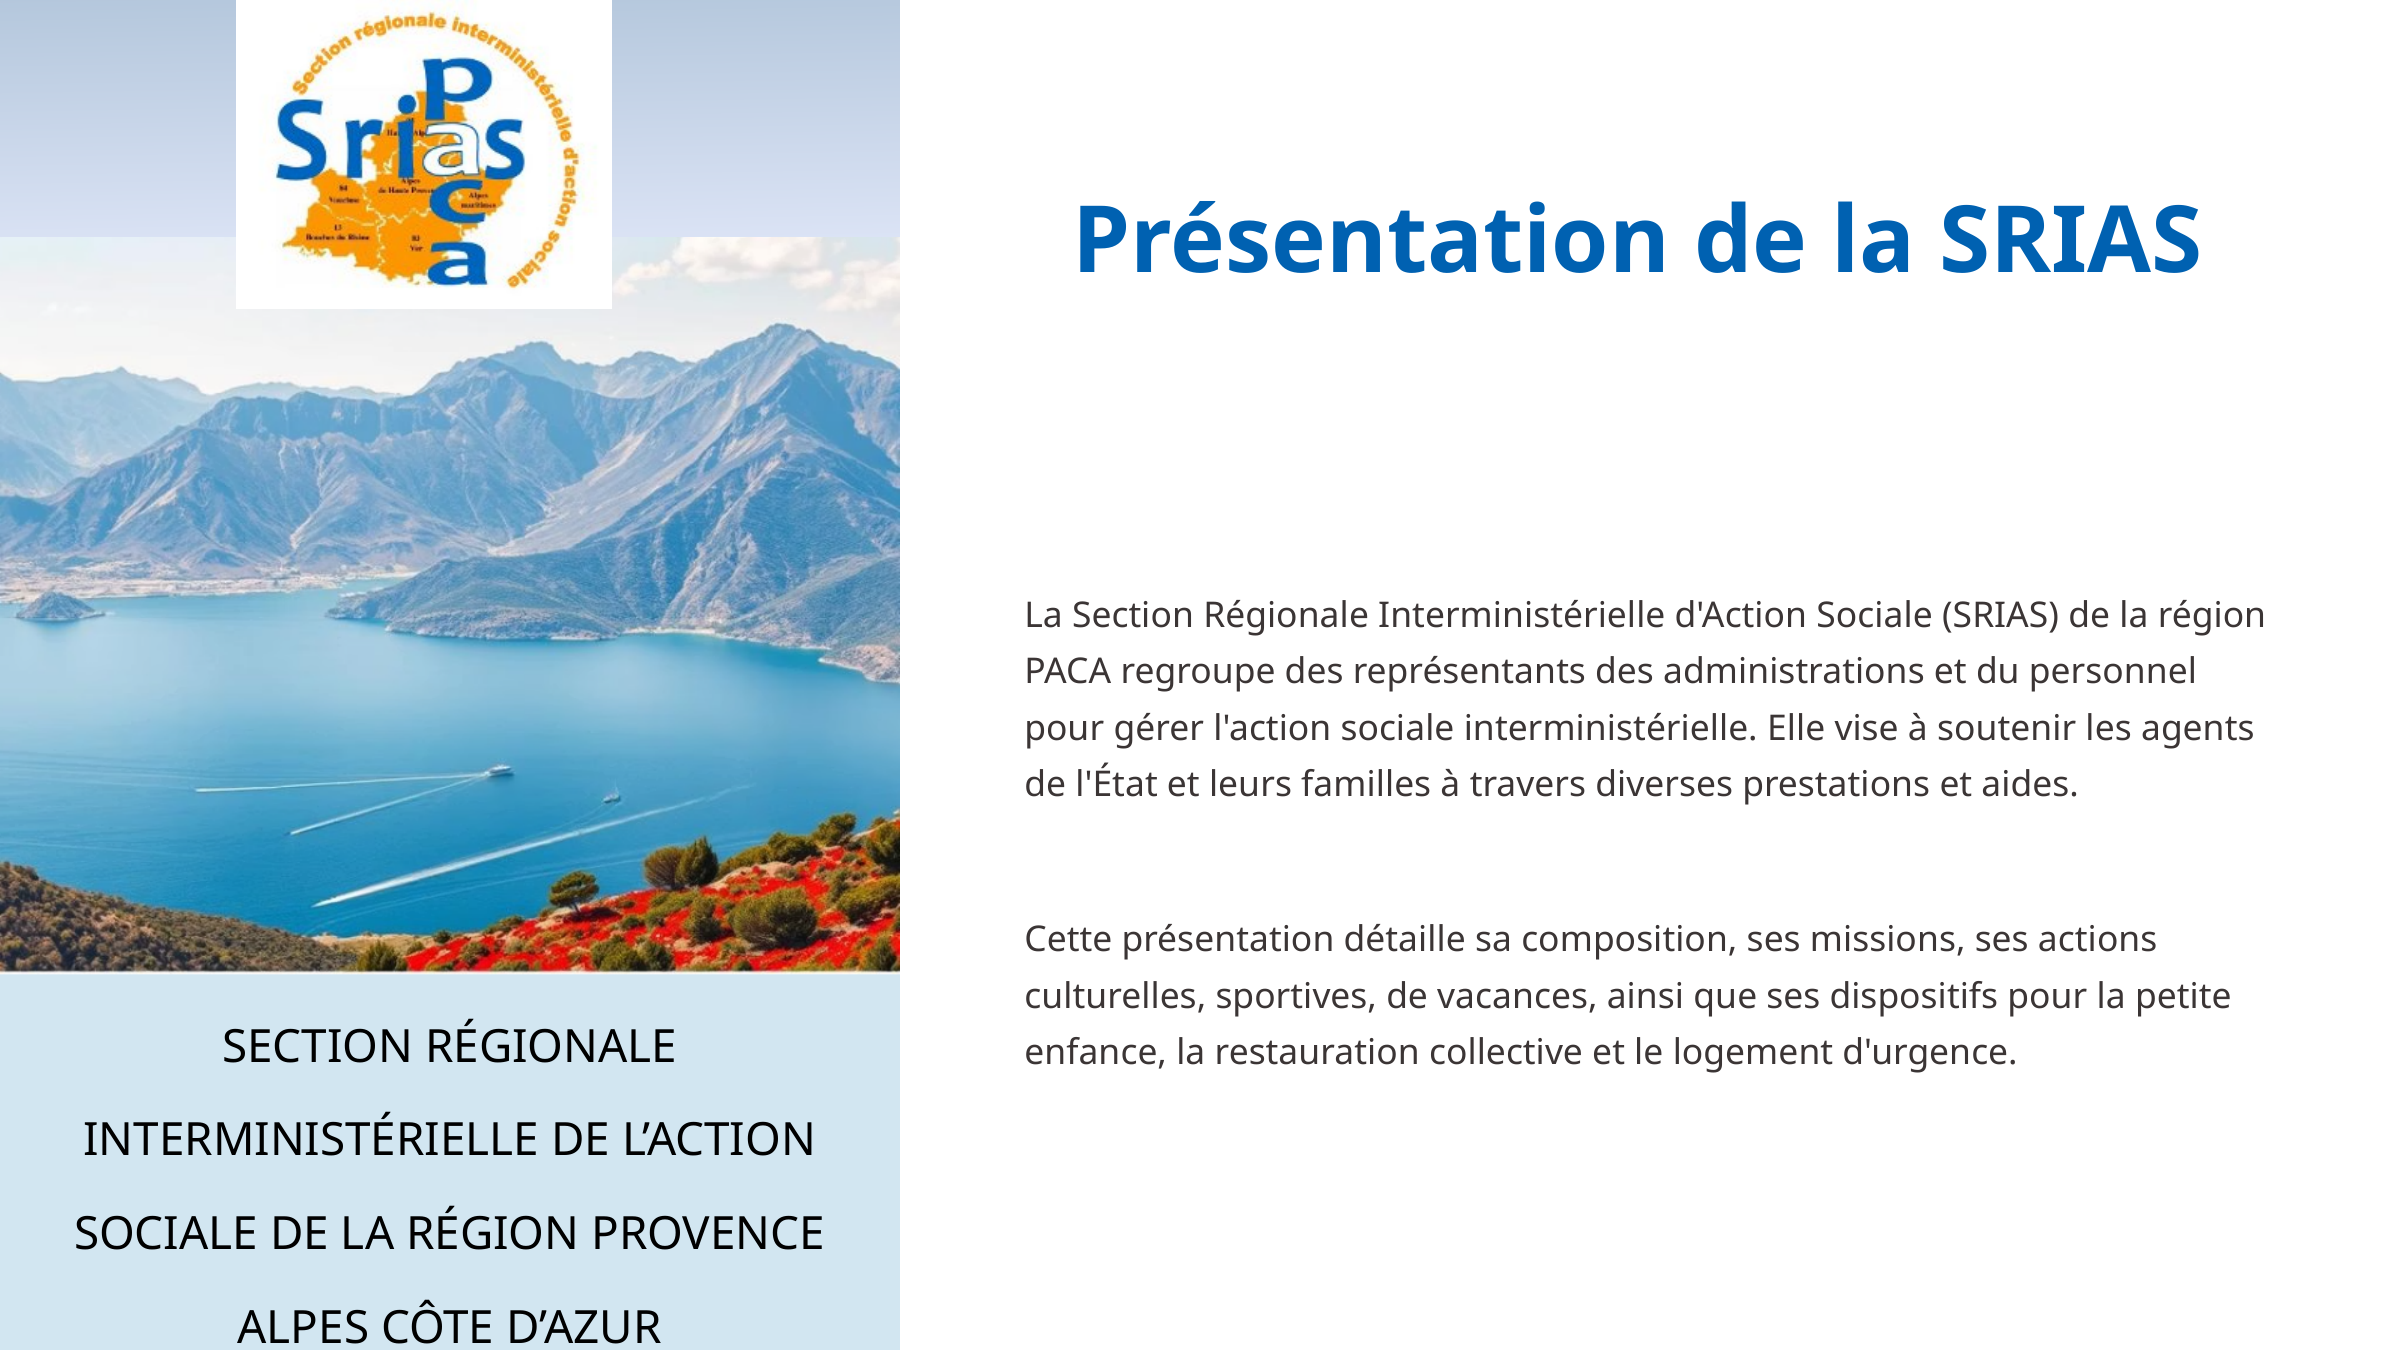

Présentation de la SRIAS
La Section Régionale Interministérielle d'Action Sociale (SRIAS) de la région PACA regroupe des représentants des administrations et du personnel pour gérer l'action sociale interministérielle. Elle vise à soutenir les agents de l'État et leurs familles à travers diverses prestations et aides.
Cette présentation détaille sa composition, ses missions, ses actions culturelles, sportives, de vacances, ainsi que ses dispositifs pour la petite enfance, la restauration collective et le logement d'urgence.
SECTION RÉGIONALE INTERMINISTÉRIELLE DE L’ACTION SOCIALE DE LA RÉGION PROVENCE ALPES CÔTE D’AZUR